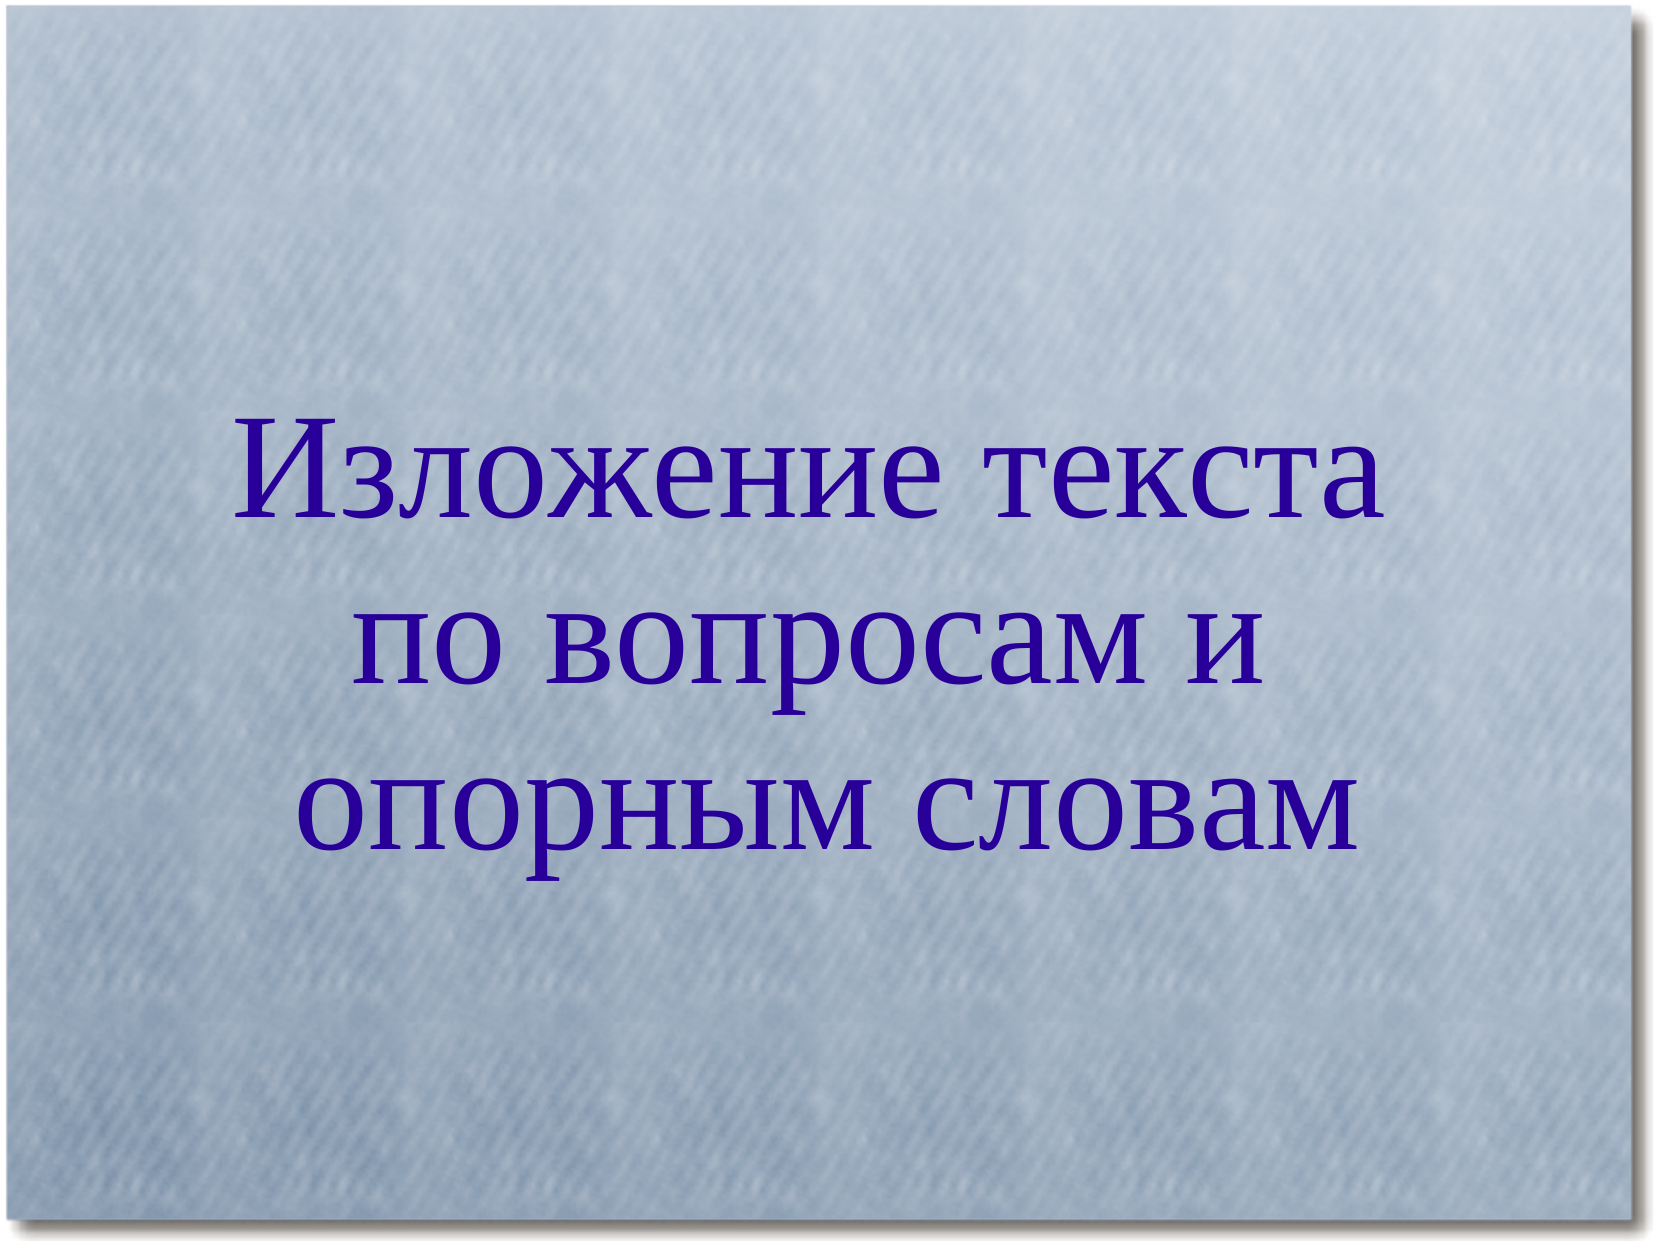

# Изложение текста
по вопросам и
опорным словам